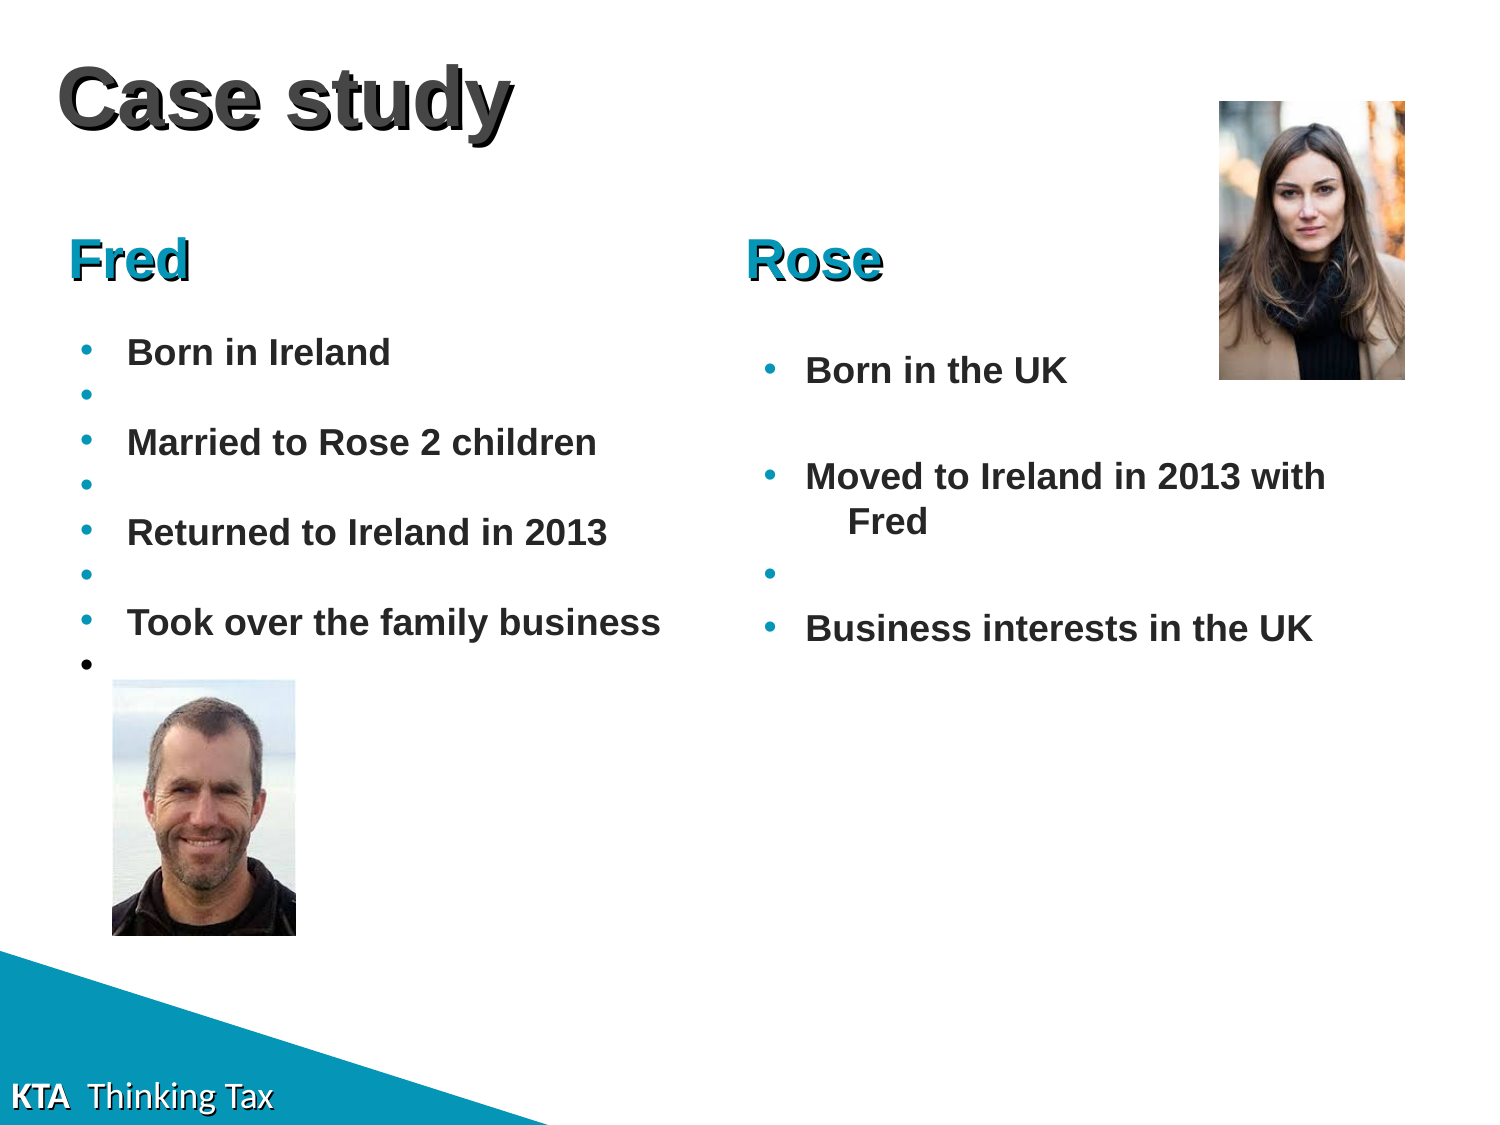

# Case study
Fred
Rose
Born in Ireland
Married to Rose 2 children
Returned to Ireland in 2013
Took over the family business
Born in the UK
Moved to Ireland in 2013 with Fred
Business interests in the UK